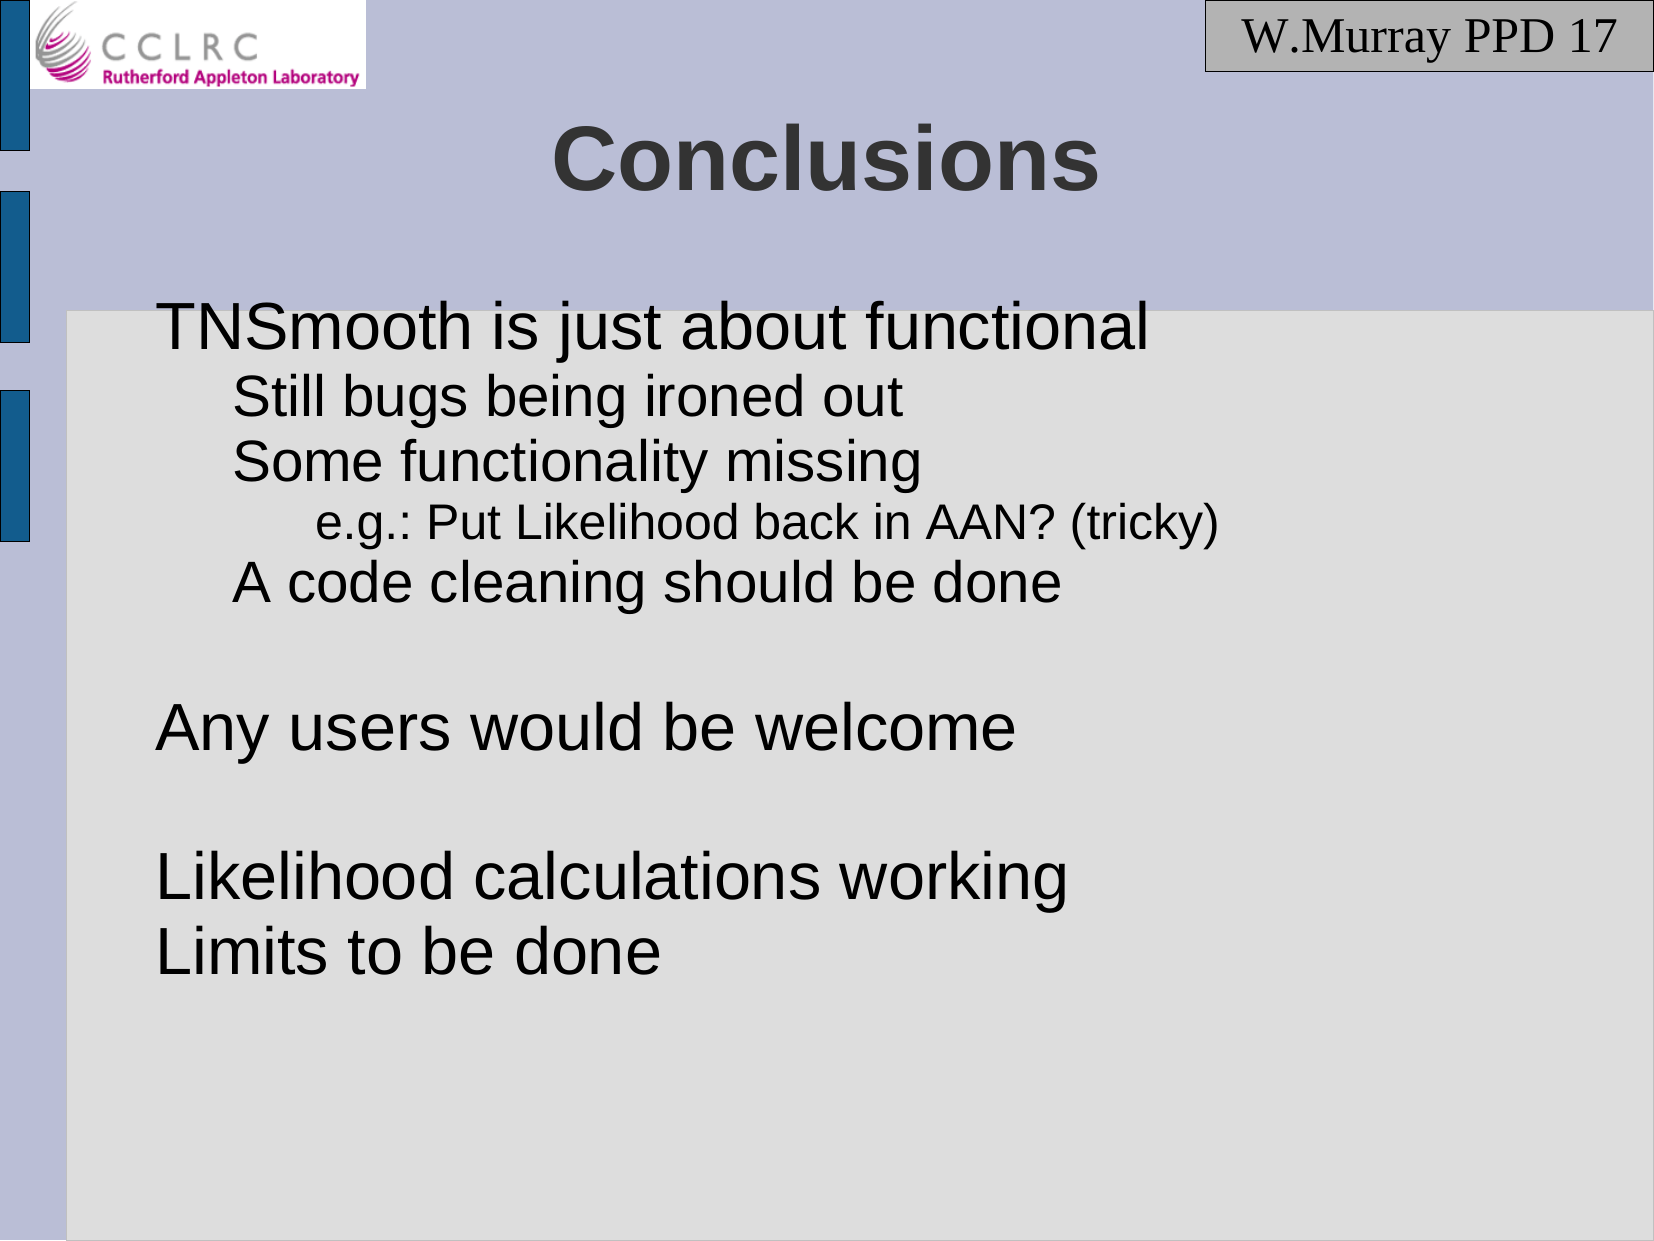

# Conclusions
TNSmooth is just about functional
Still bugs being ironed out
Some functionality missing
e.g.: Put Likelihood back in AAN? (tricky)
A code cleaning should be done
Any users would be welcome
Likelihood calculations working
Limits to be done